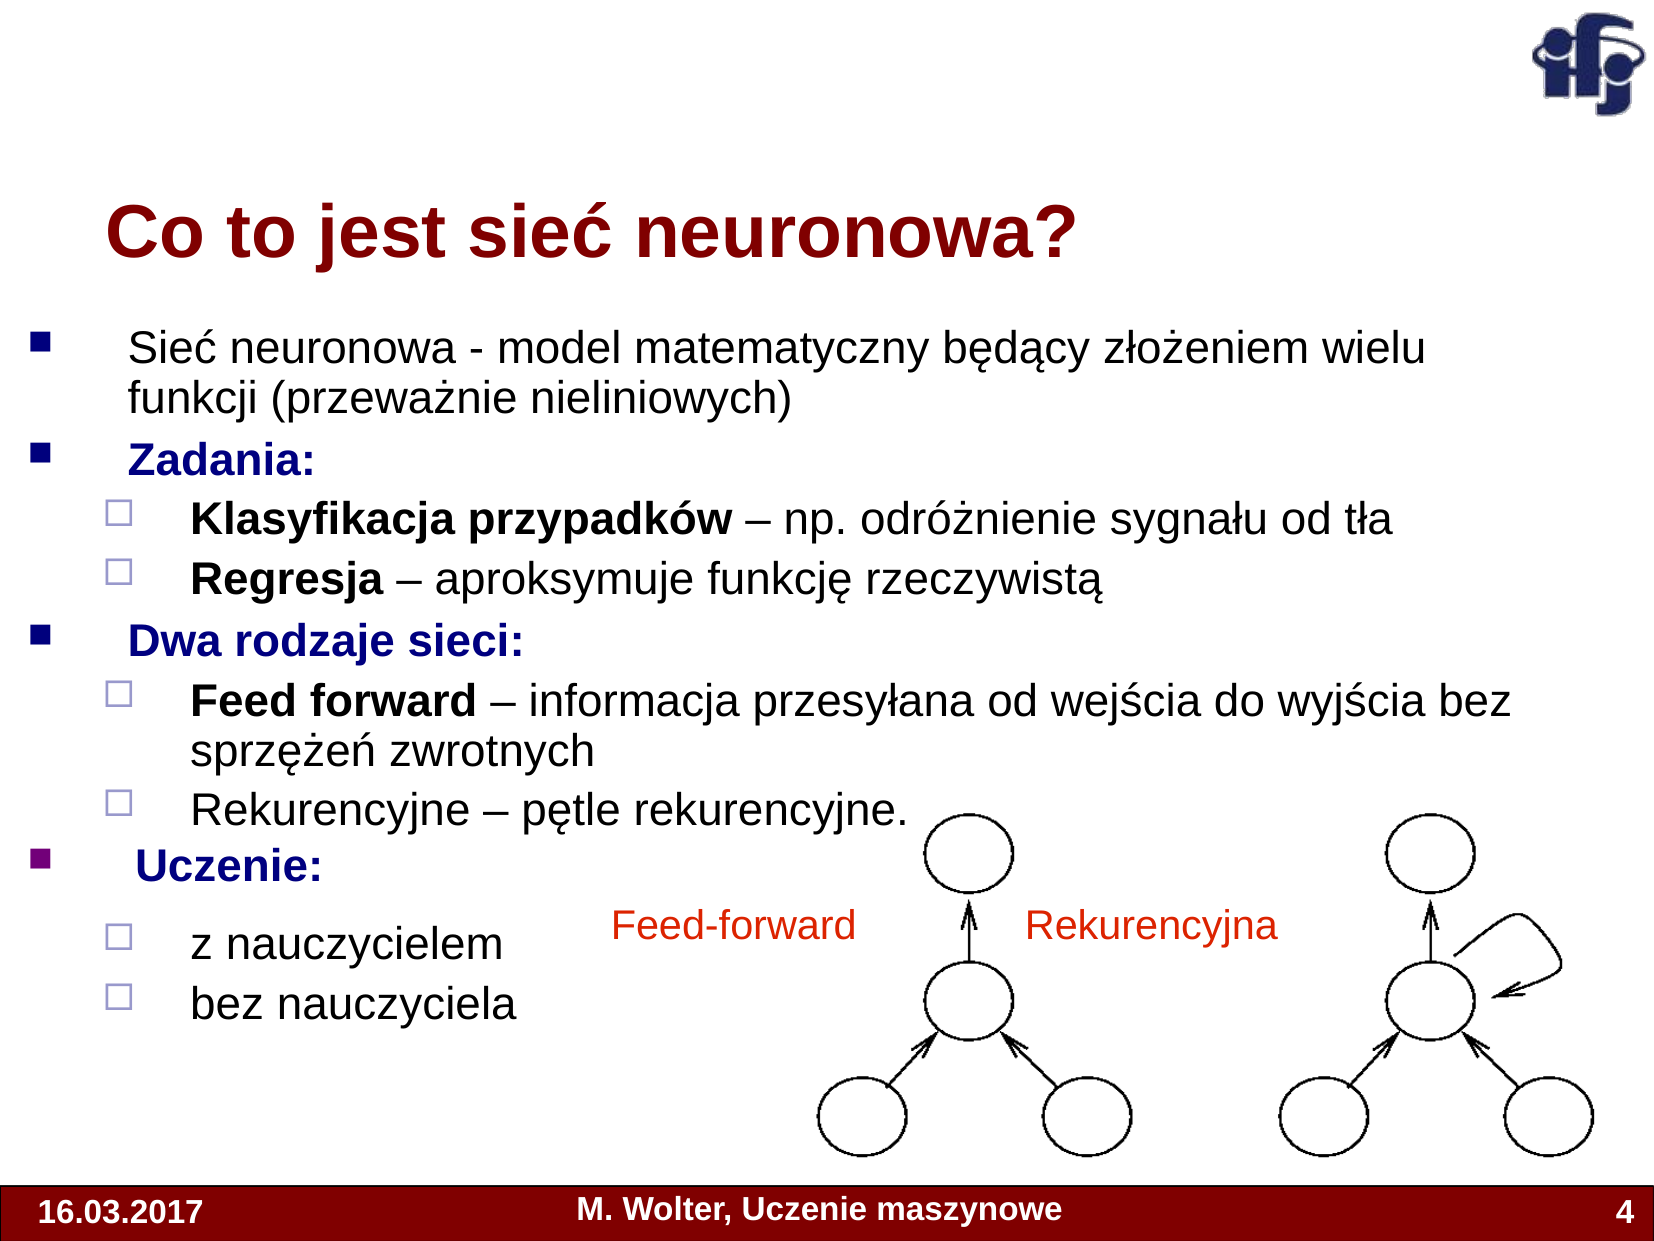

# Co to jest sieć neuronowa?
Sieć neuronowa - model matematyczny będący złożeniem wielu funkcji (przeważnie nieliniowych)
Zadania:
Klasyfikacja przypadków – np. odróżnienie sygnału od tła
Regresja – aproksymuje funkcję rzeczywistą
Dwa rodzaje sieci:
Feed forward – informacja przesyłana od wejścia do wyjścia bez sprzężeń zwrotnych
Rekurencyjne – pętle rekurencyjne.
 Uczenie:
z nauczycielem
bez nauczyciela
Feed-forward
Rekurencyjna
22 kwietnia 2009
Marcin Wolter, Sieci Neuronowe